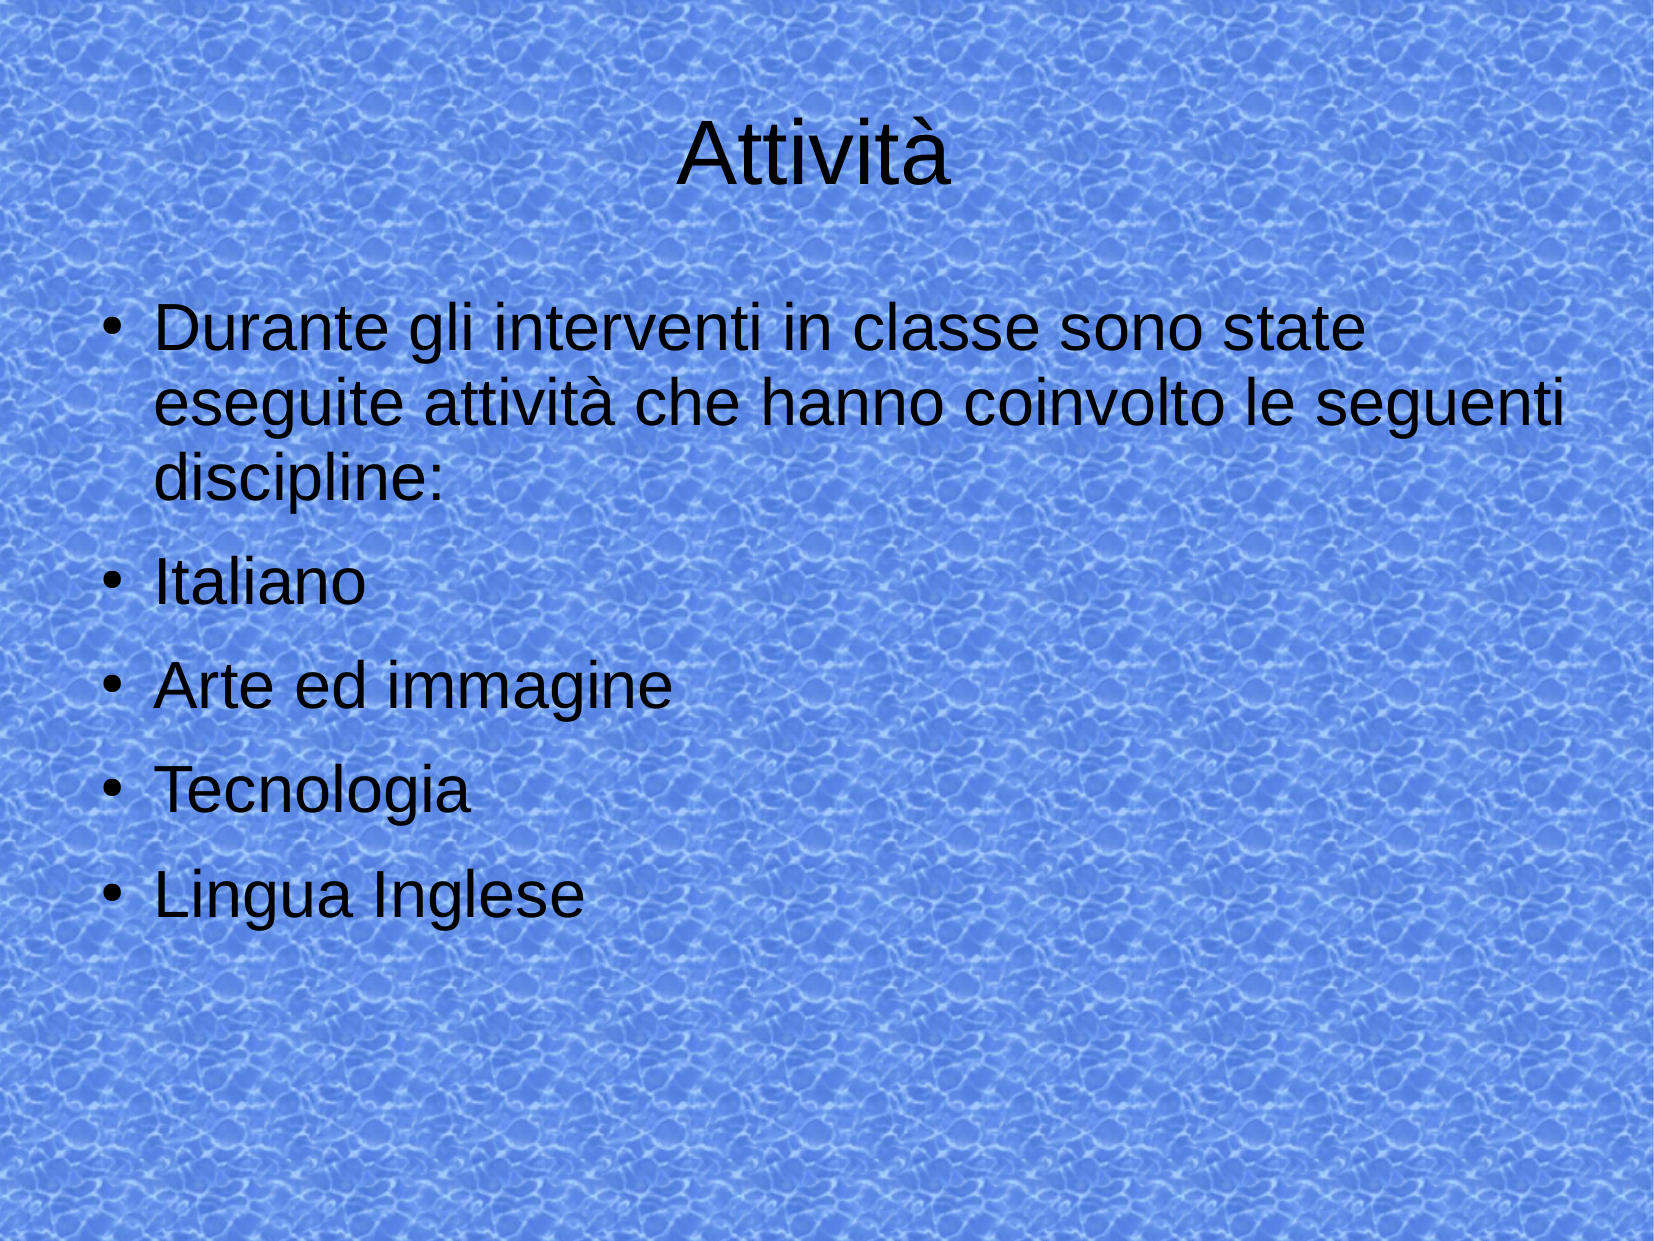

# Attività
Durante gli interventi in classe sono state eseguite attività che hanno coinvolto le seguenti discipline:
Italiano
Arte ed immagine
Tecnologia
Lingua Inglese